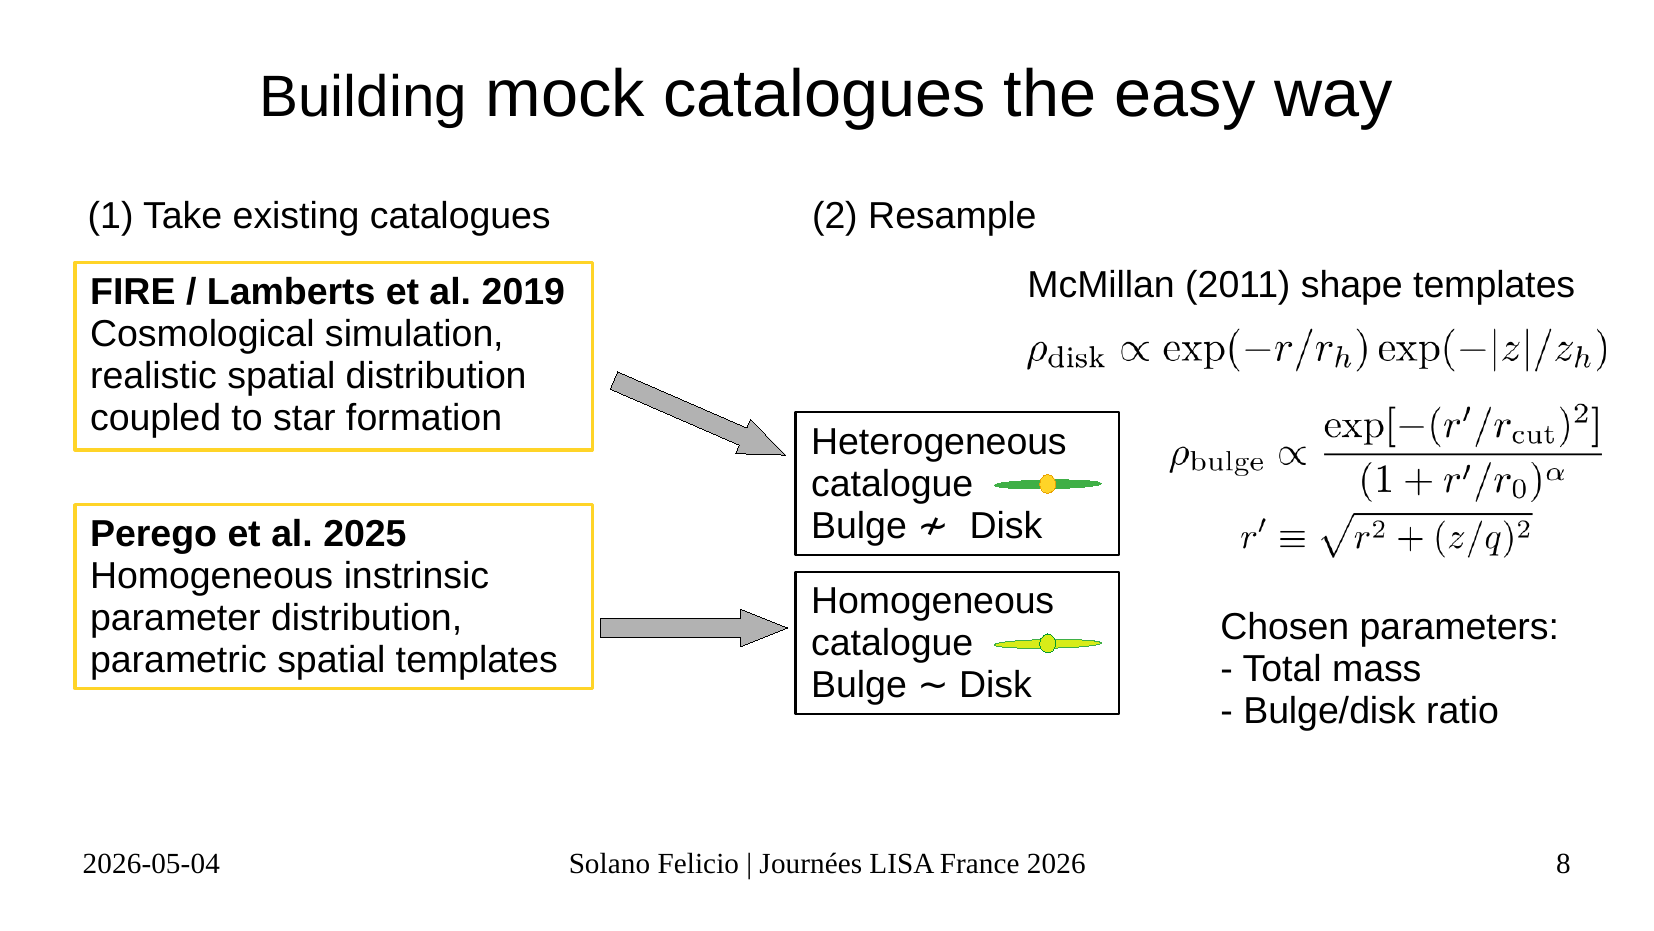

# Building mock catalogues the easy way
(1) Take existing catalogues
(2) Resample
McMillan (2011) shape templates
FIRE / Lamberts et al. 2019
Cosmological simulation, realistic spatial distribution coupled to star formation
Heterogeneous
catalogue
Bulge ≁ Disk
Perego et al. 2025
Homogeneous instrinsic parameter distribution, parametric spatial templates
Homogeneous
catalogue
Bulge ∼ Disk
Chosen parameters:
- Total mass
- Bulge/disk ratio
2026-05-04
Solano Felicio | Journées LISA France 2026
8